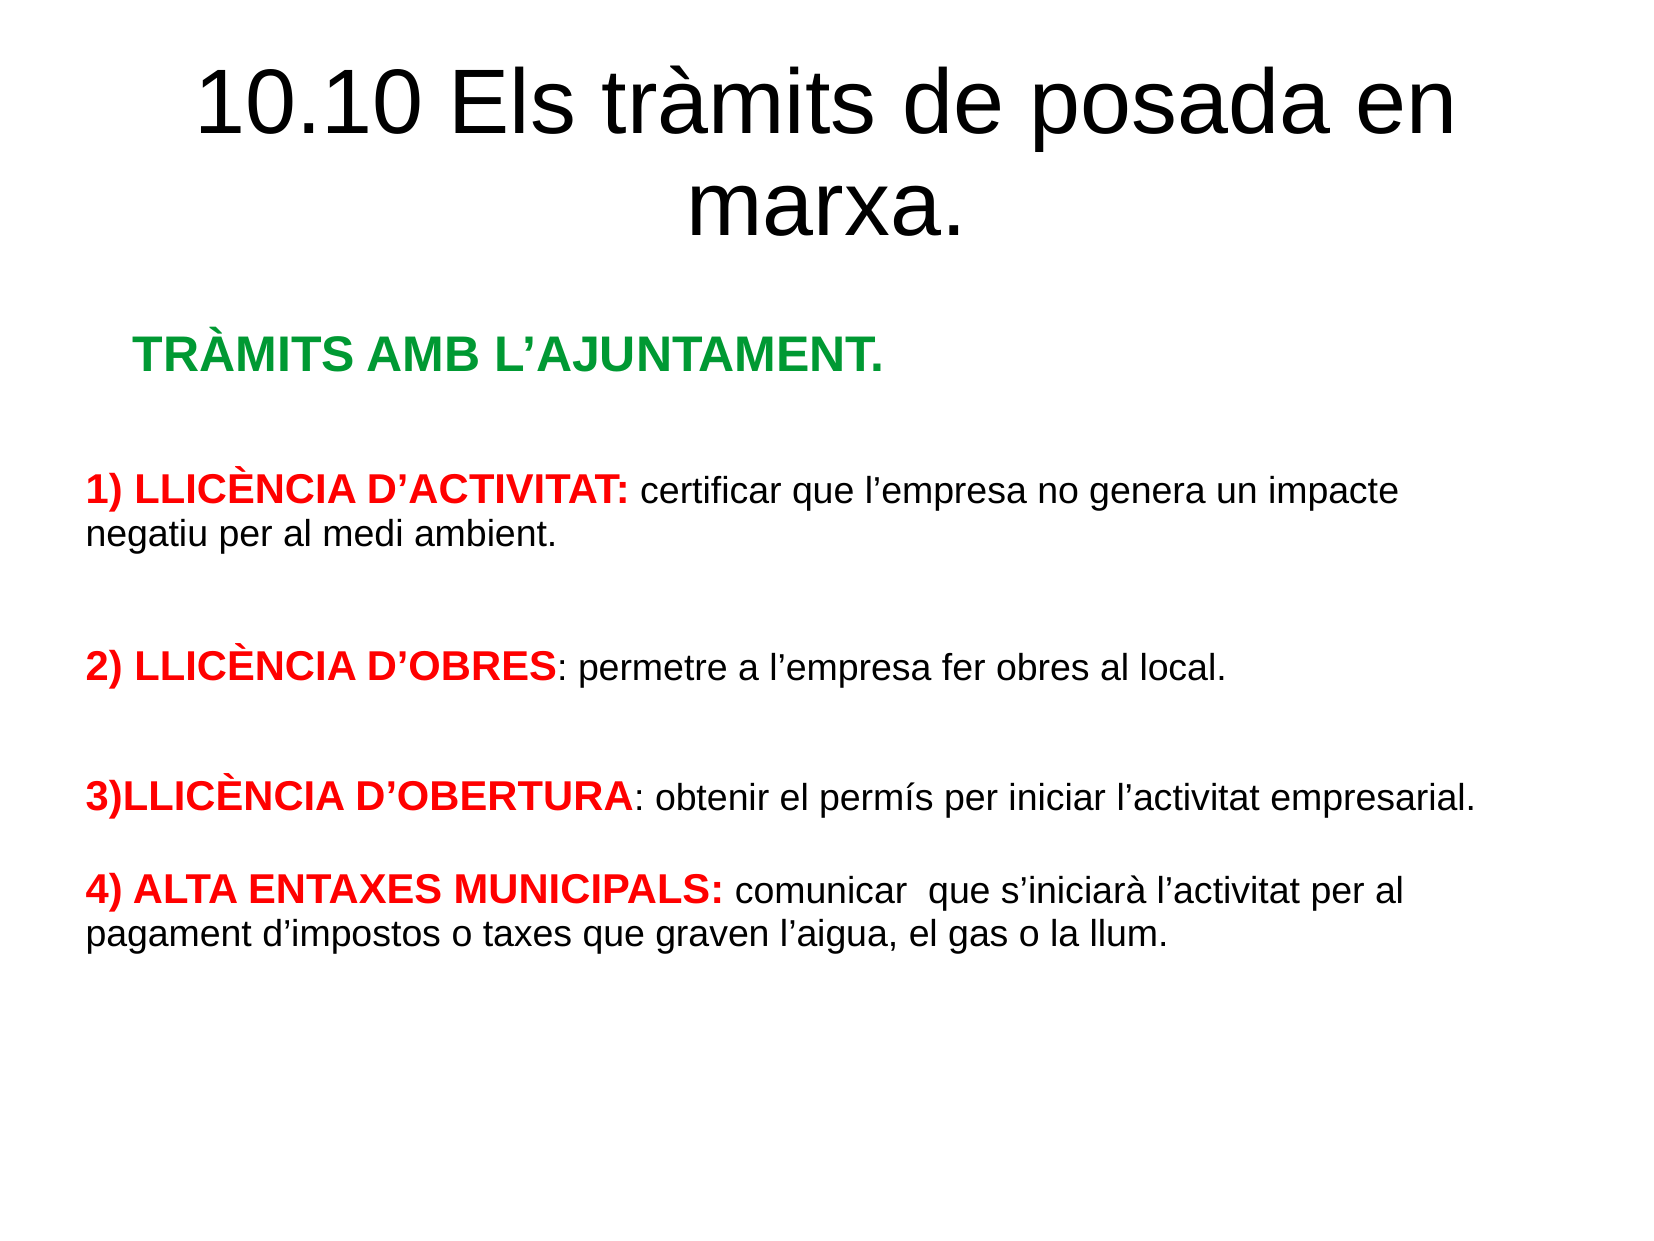

# 10.10 Els tràmits de posada en marxa.
TRÀMITS AMB L’AJUNTAMENT.
1) LLICÈNCIA D’ACTIVITAT: certificar que l’empresa no genera un impacte negatiu per al medi ambient.
2) LLICÈNCIA D’OBRES: permetre a l’empresa fer obres al local.
3)LLICÈNCIA D’OBERTURA: obtenir el permís per iniciar l’activitat empresarial.
4) ALTA ENTAXES MUNICIPALS: comunicar que s’iniciarà l’activitat per al pagament d’impostos o taxes que graven l’aigua, el gas o la llum.